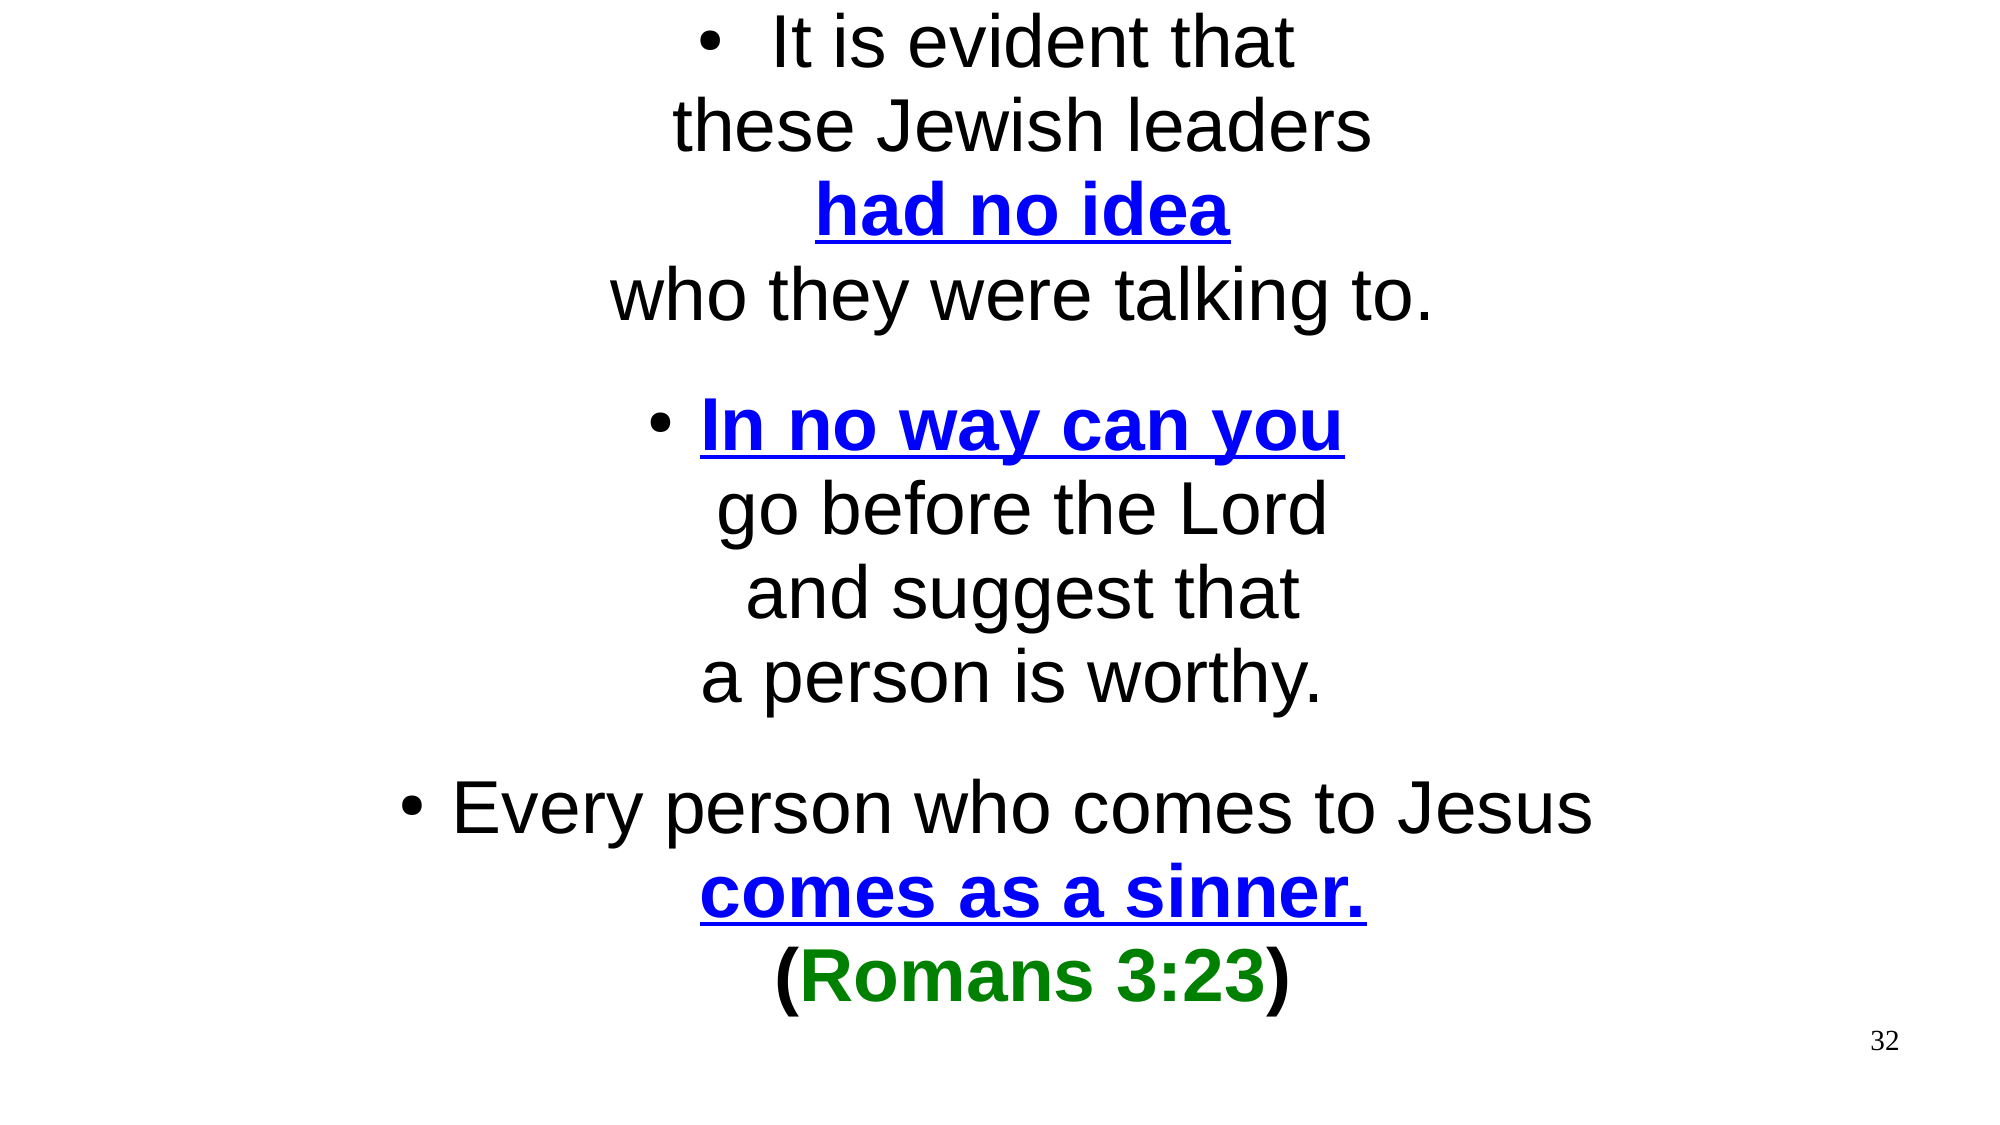

# It is evident that these Jewish leaders had no idea who they were talking to.
In no way can you
go before the Lord
and suggest that
a person is worthy.
Every person who comes to Jesus
comes as a sinner.
(Romans 3:23)
32